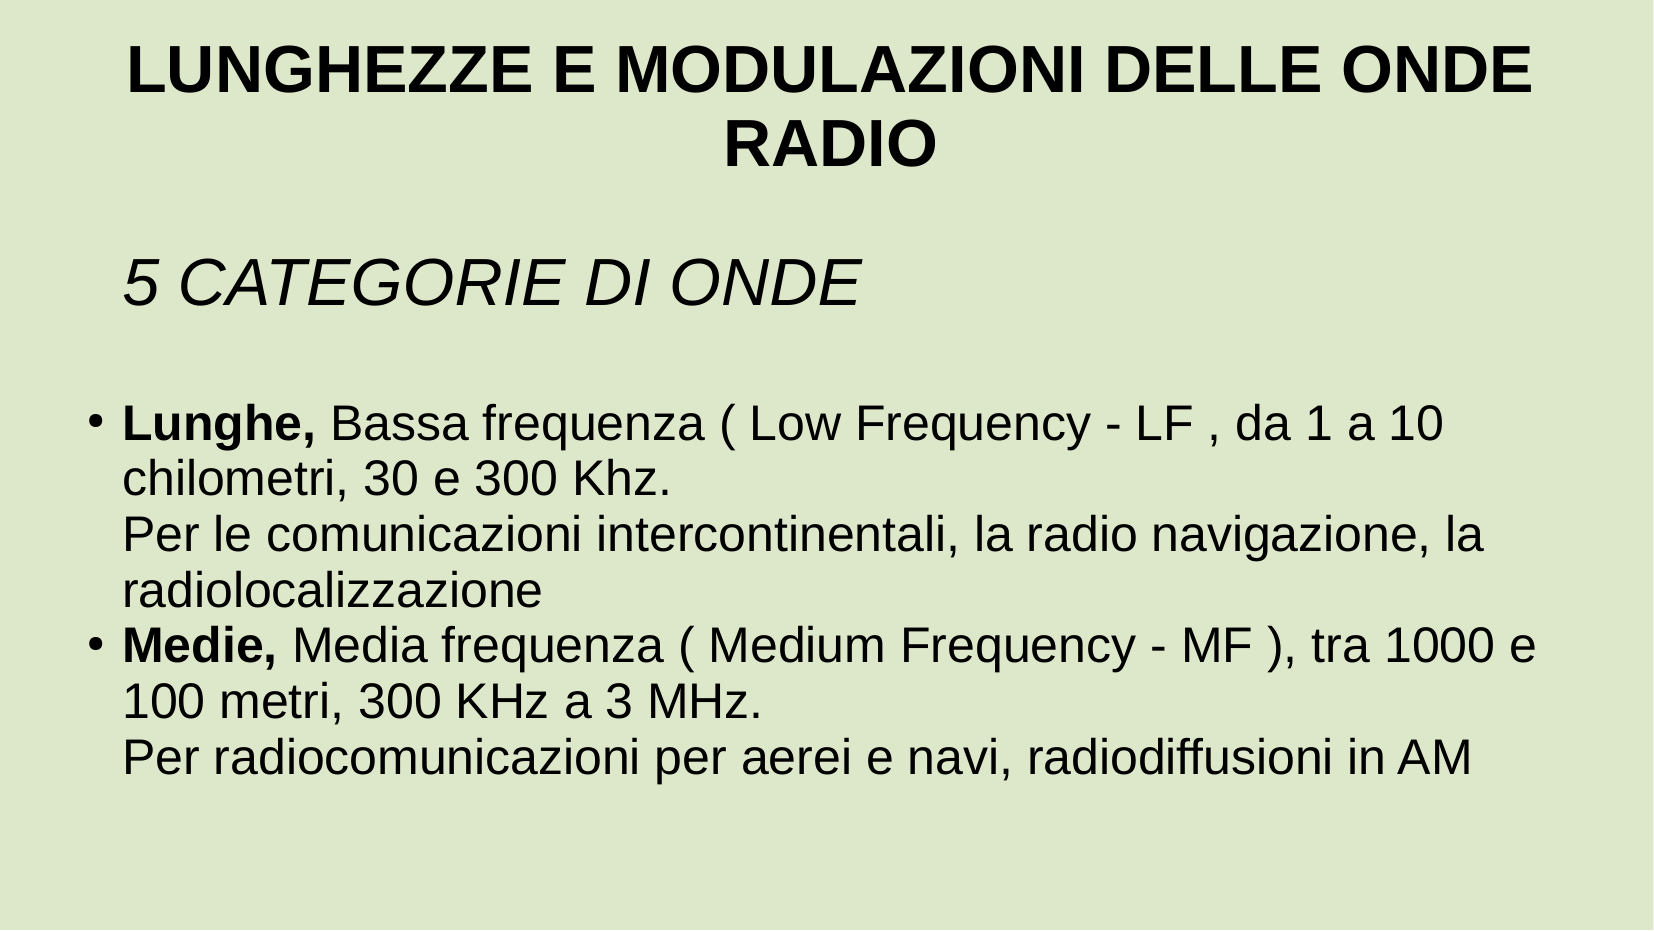

# LUNGHEZZE E MODULAZIONI DELLE ONDE RADIO
5 CATEGORIE DI ONDE
Lunghe, Bassa frequenza ( Low Frequency - LF , da 1 a 10 chilometri, 30 e 300 Khz.
Per le comunicazioni intercontinentali, la radio navigazione, la radiolocalizzazione
Medie, Media frequenza ( Medium Frequency - MF ), tra 1000 e 100 metri, 300 KHz a 3 MHz.
Per radiocomunicazioni per aerei e navi, radiodiffusioni in AM